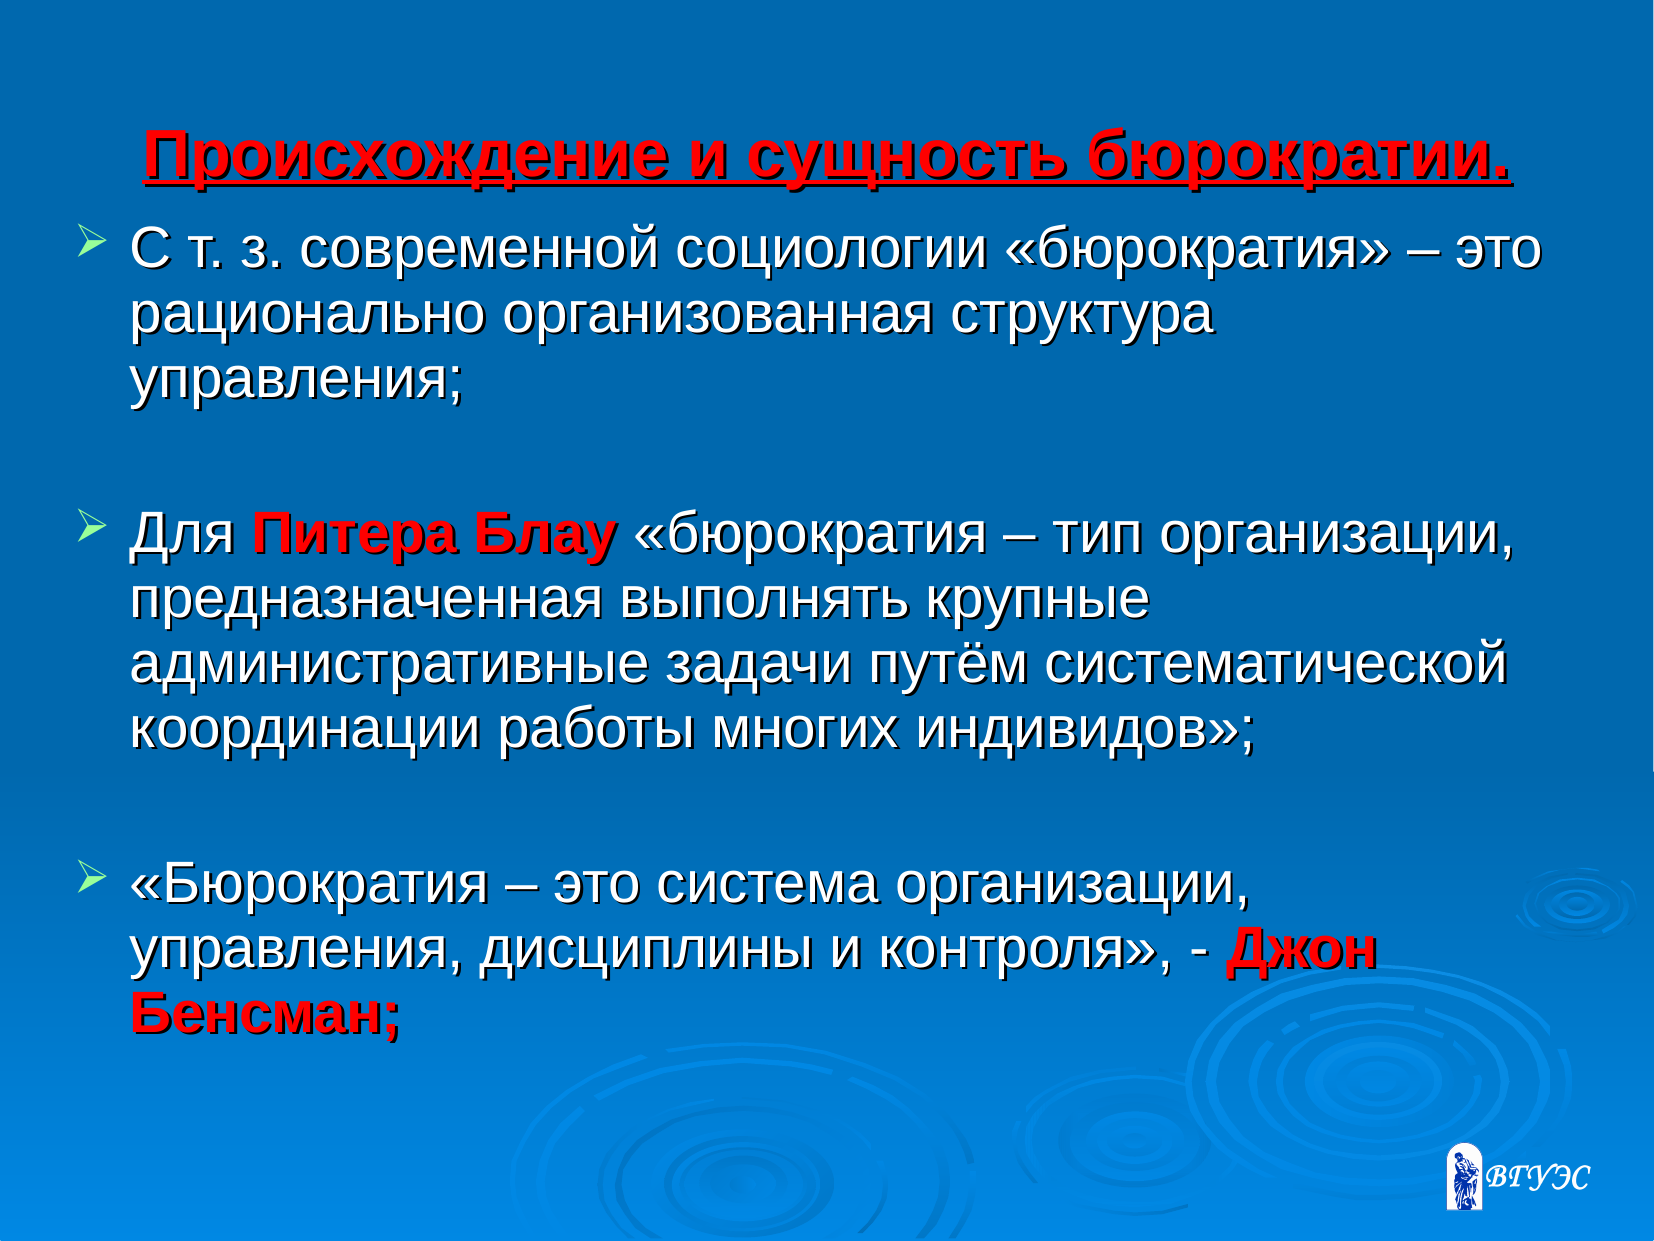

# Происхождение и сущность бюрократии.
С т. з. современной социологии «бюрократия» – это рационально организованная структура управления;
Для Питера Блау «бюрократия – тип организации, предназначенная выполнять крупные административные задачи путём систематической координации работы многих индивидов»;
«Бюрократия – это система организации, управления, дисциплины и контроля», - Джон Бенсман;